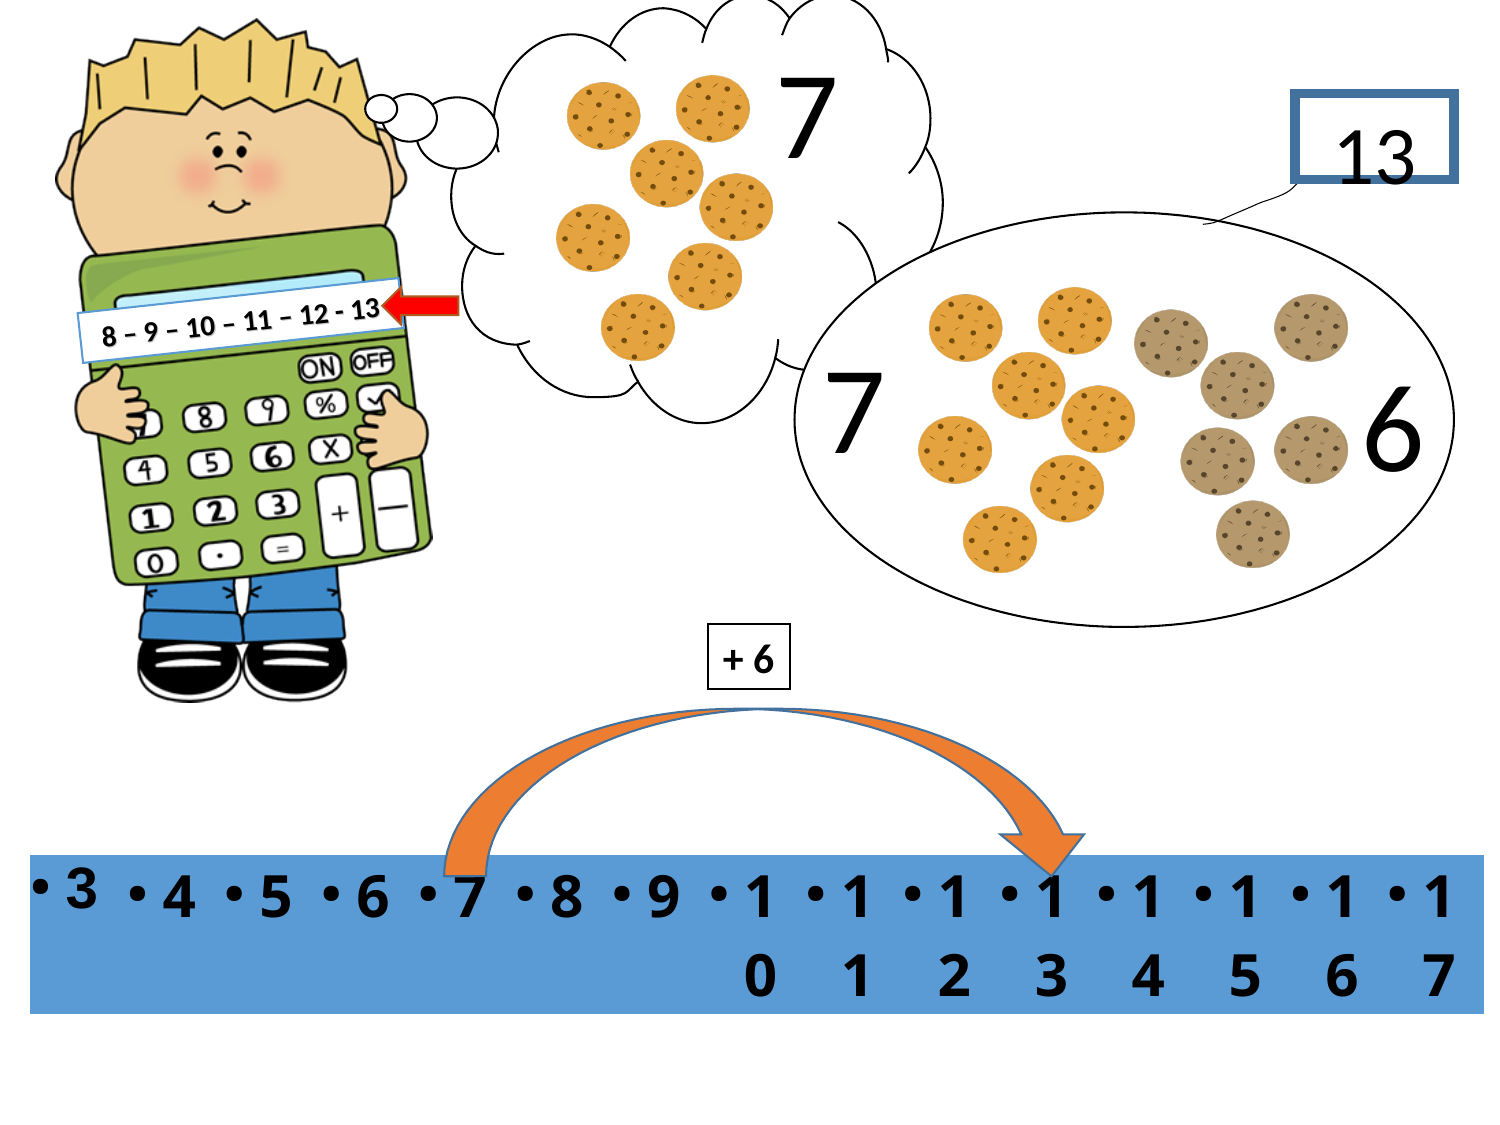

7
13
 8 – 9 – 10 – 11 – 12 - 13
7
6
+ 6
| 3 | 4 | 5 | 6 | 7 | 8 | 9 | 10 | 11 | 12 | 13 | 14 | 15 | 16 | 17 |
| --- | --- | --- | --- | --- | --- | --- | --- | --- | --- | --- | --- | --- | --- | --- |